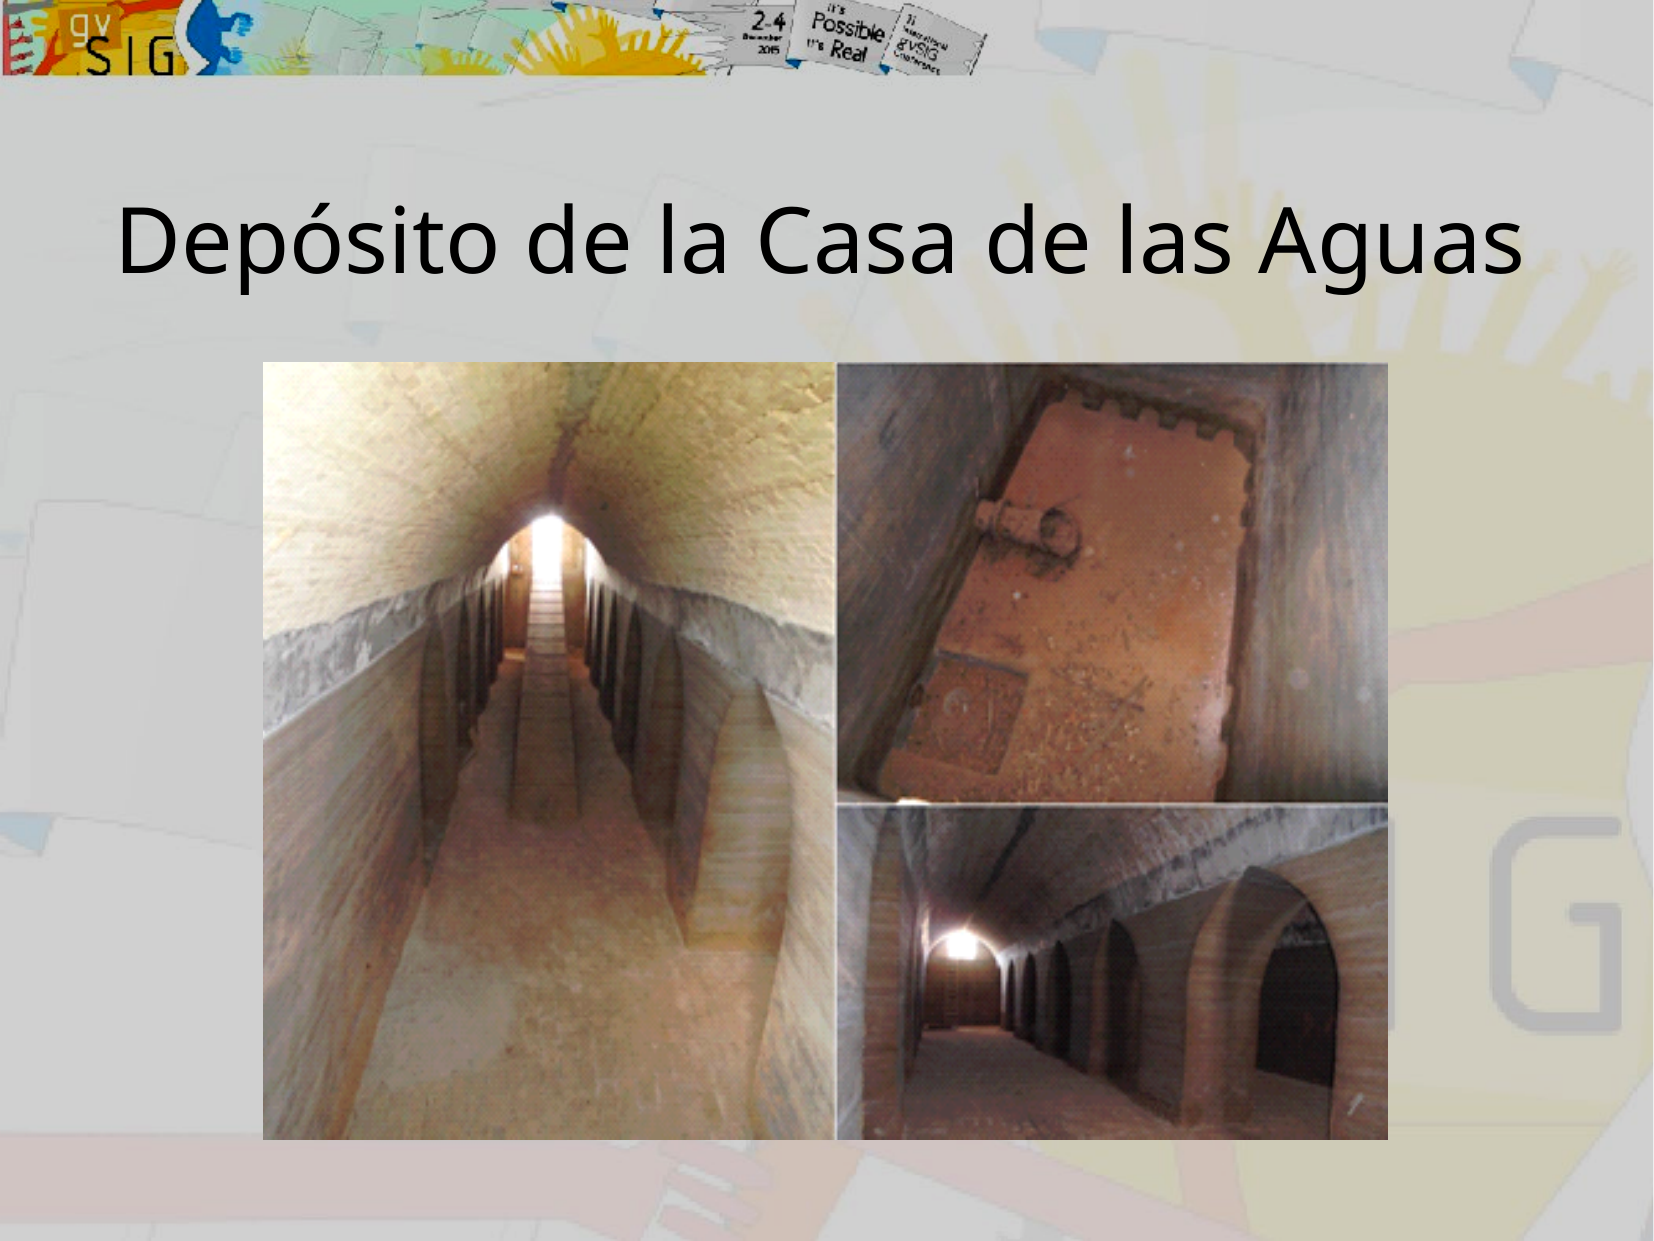

# Depósito de la Casa de las Aguas